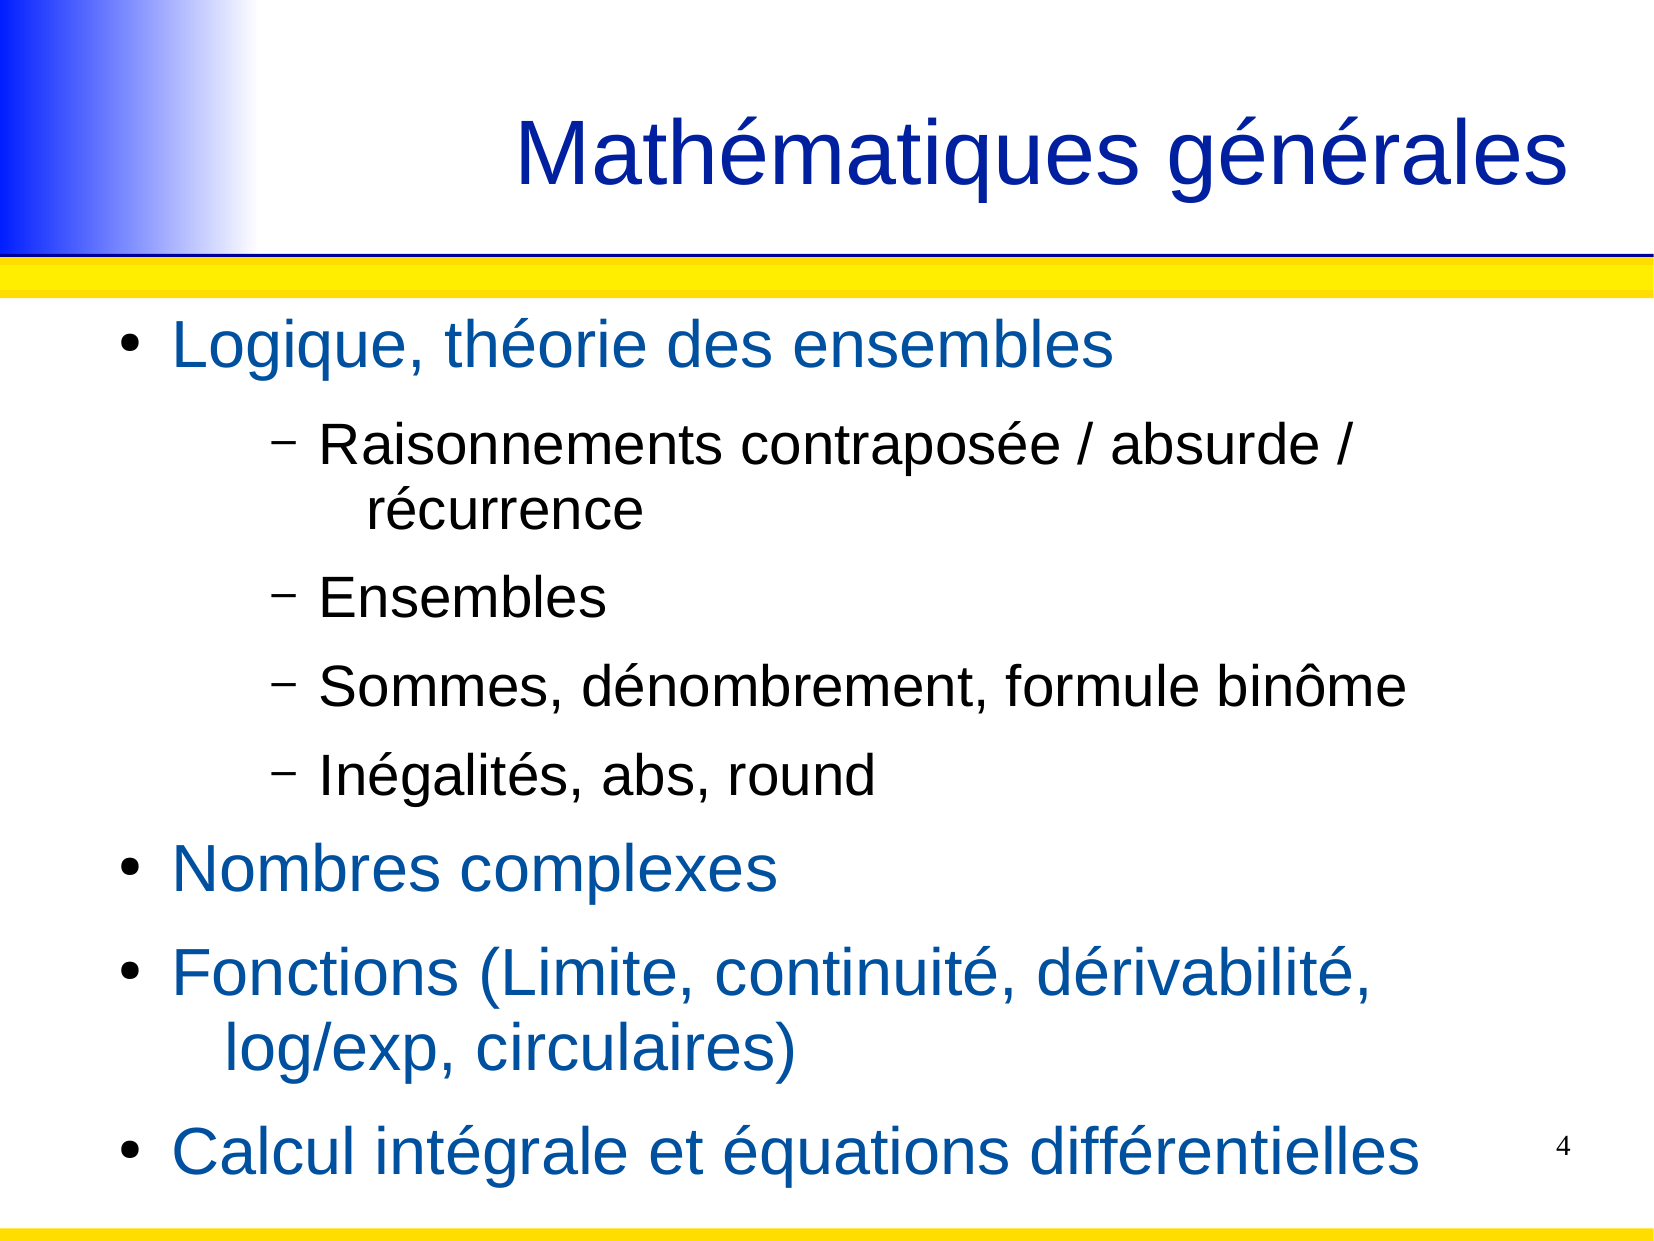

# Mathématiques générales
Logique, théorie des ensembles
Raisonnements contraposée / absurde / récurrence
Ensembles
Sommes, dénombrement, formule binôme
Inégalités, abs, round
Nombres complexes
Fonctions (Limite, continuité, dérivabilité, log/exp, circulaires)
Calcul intégrale et équations différentielles
4